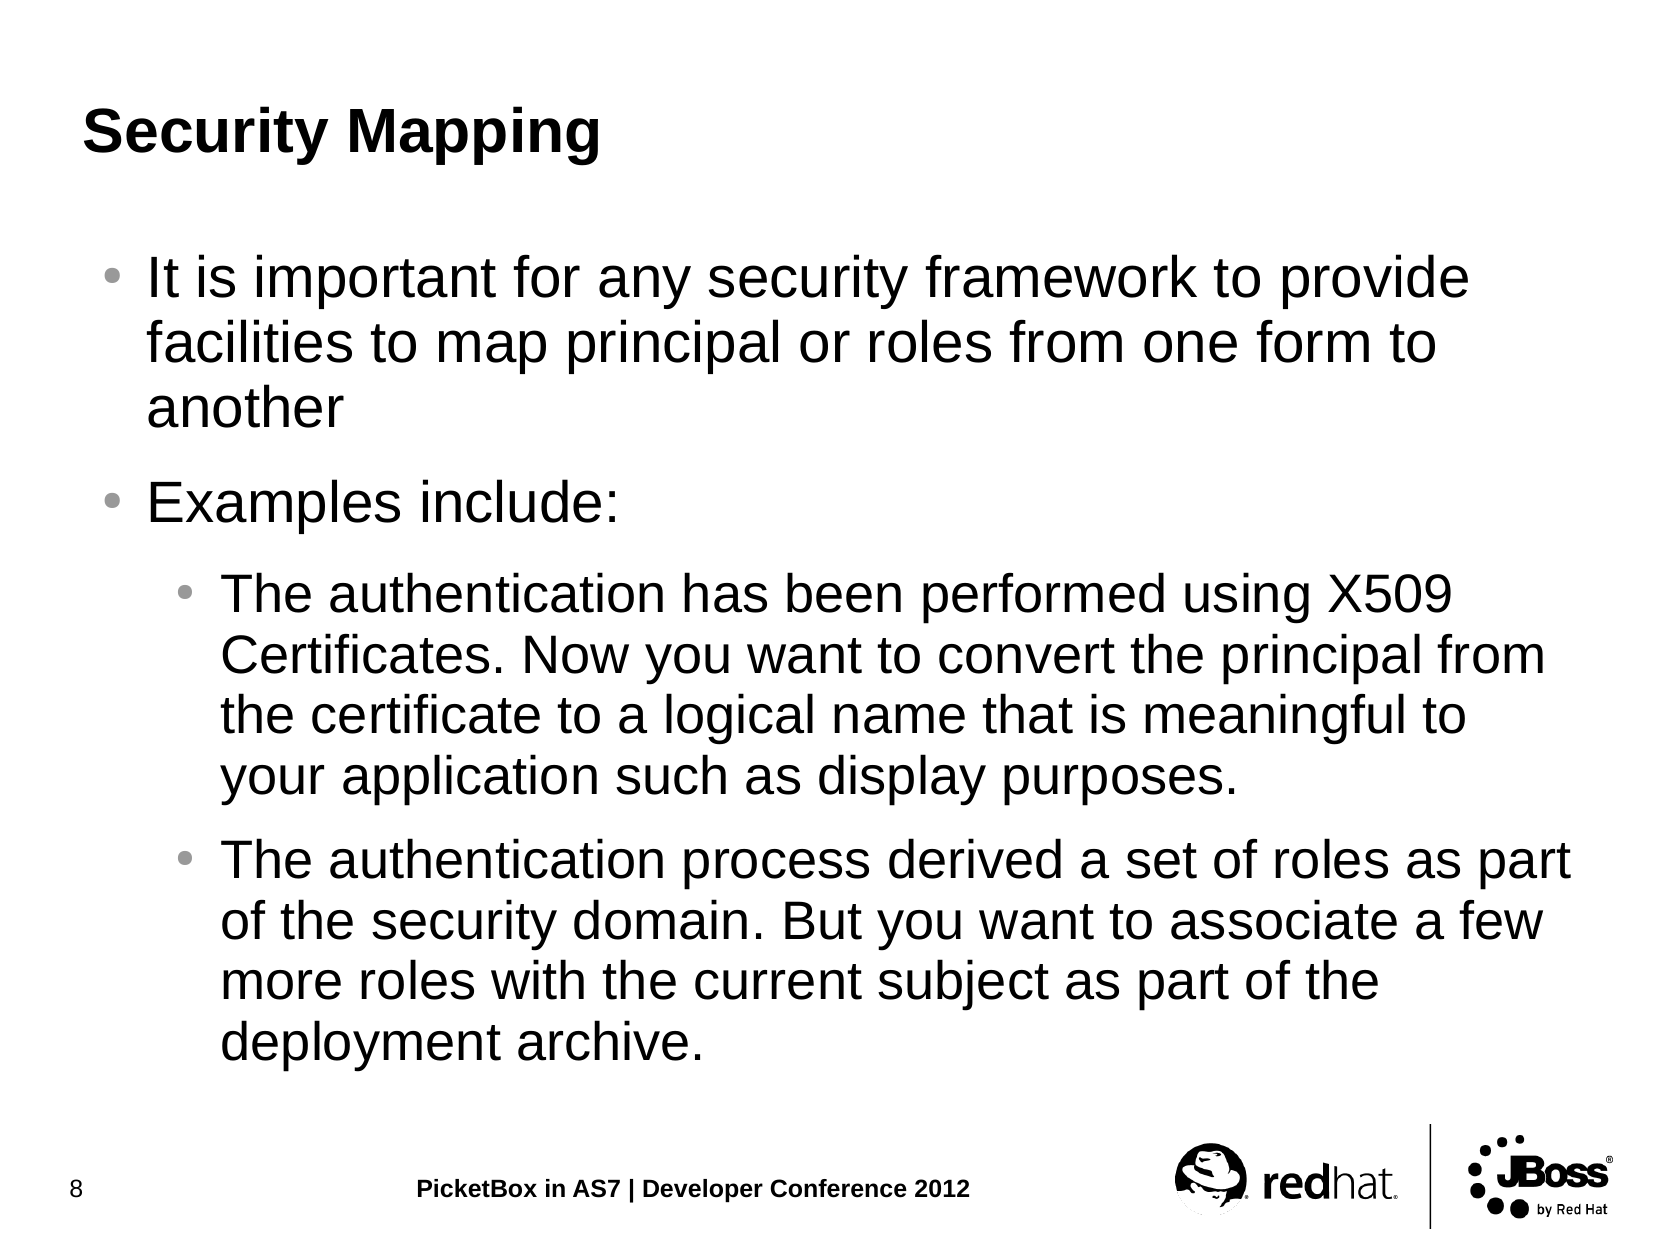

# Security Mapping
It is important for any security framework to provide facilities to map principal or roles from one form to another
Examples include:
The authentication has been performed using X509 Certificates. Now you want to convert the principal from the certificate to a logical name that is meaningful to your application such as display purposes.
The authentication process derived a set of roles as part of the security domain. But you want to associate a few more roles with the current subject as part of the deployment archive.